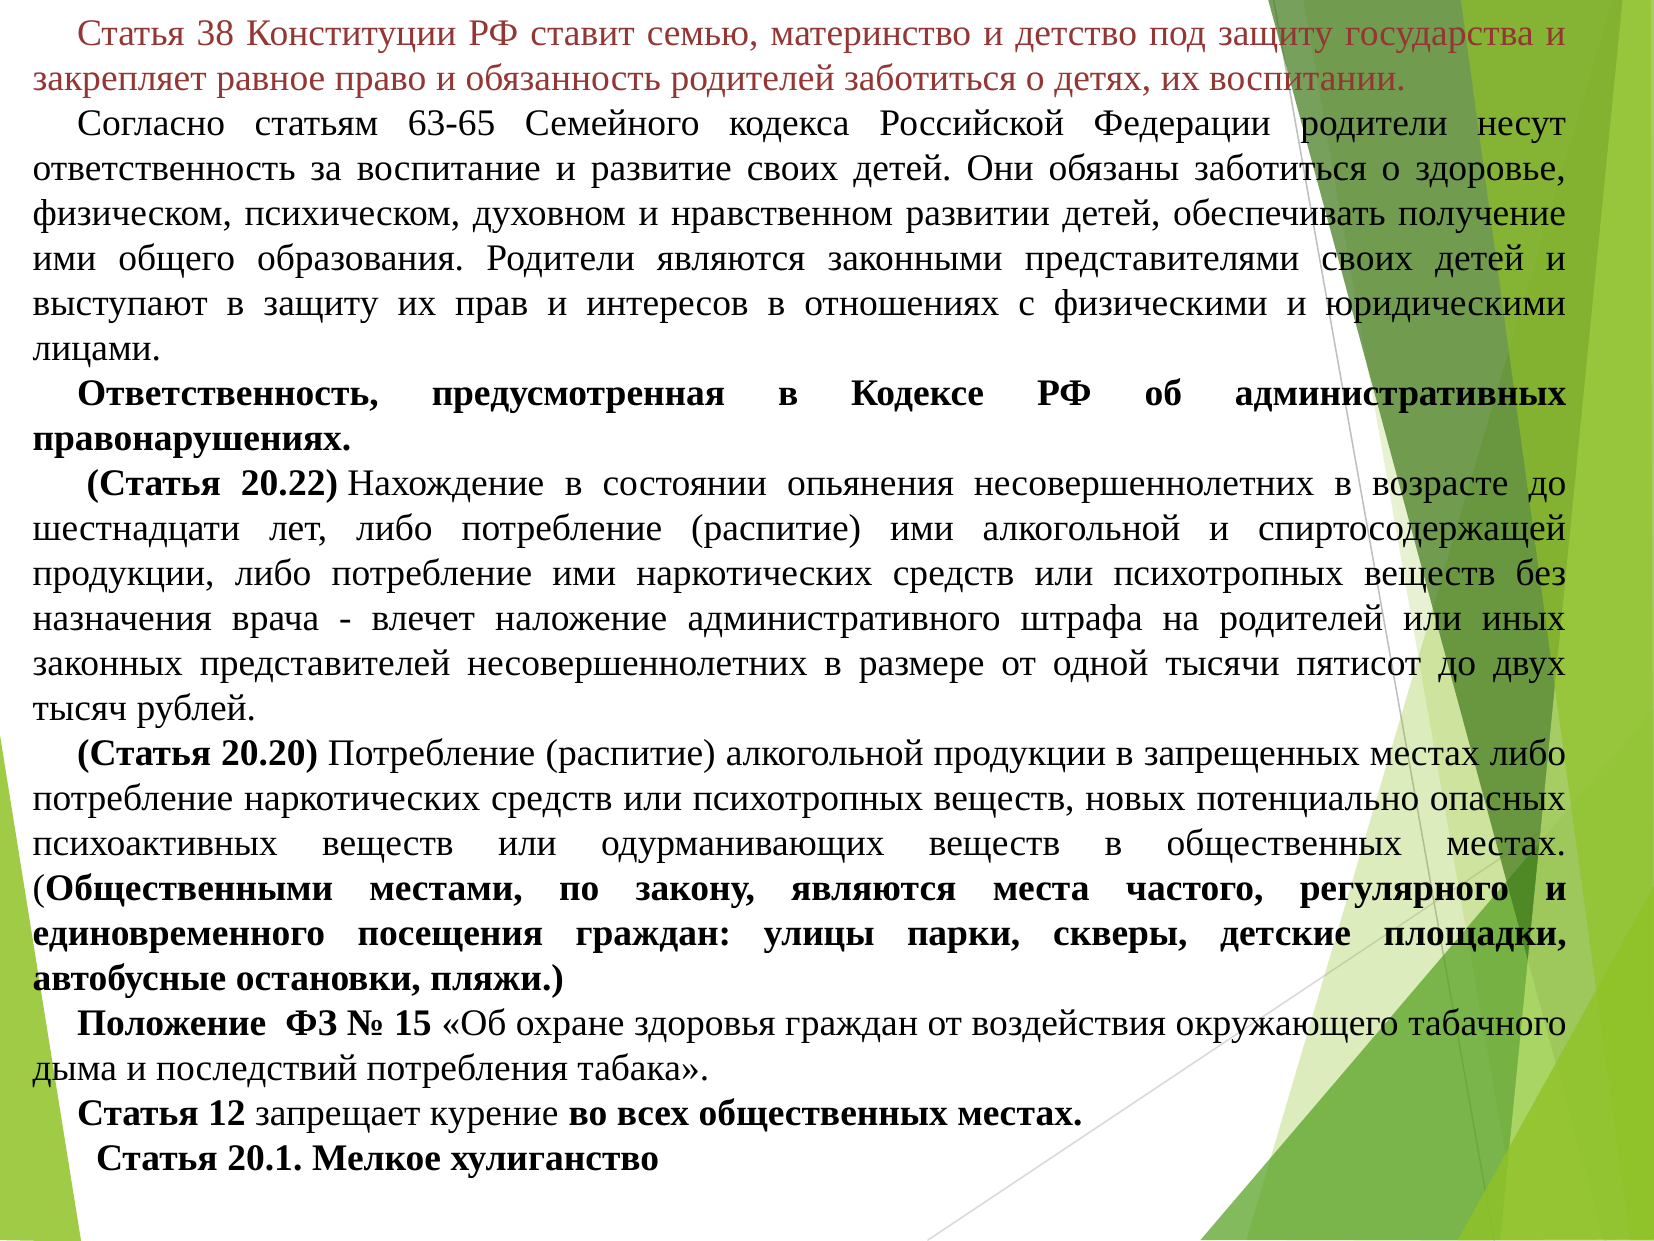

Статья 38 Конституции РФ ставит семью, материнство и детство под защиту государства и закрепляет равное право и обязанность родителей заботиться о детях, их воспитании.
Согласно статьям 63-65 Семейного кодекса Российской Федерации родители несут ответственность за воспитание и развитие своих детей. Они обязаны заботиться о здоровье, физическом, психическом, духовном и нравственном развитии детей, обеспечивать получение ими общего образования. Родители являются законными представителями своих детей и выступают в защиту их прав и интересов в отношениях с физическими и юридическими лицами.
Ответственность, предусмотренная в Кодексе РФ об административных правонарушениях.
 (Статья 20.22) Нахождение в состоянии опьянения несовершеннолетних в возрасте до шестнадцати лет, либо потребление (распитие) ими алкогольной и спиртосодержащей продукции, либо потребление ими наркотических средств или психотропных веществ без назначения врача - влечет наложение административного штрафа на родителей или иных законных представителей несовершеннолетних в размере от одной тысячи пятисот до двух тысяч рублей.
(Статья 20.20) Потребление (распитие) алкогольной продукции в запрещенных местах либо потребление наркотических средств или психотропных веществ, новых потенциально опасных психоактивных веществ или одурманивающих веществ в общественных местах. (Общественными местами, по закону, являются места частого, регулярного и единовременного посещения граждан: улицы парки, скверы, детские площадки, автобусные остановки, пляжи.)
Положение  ФЗ № 15 «Об охране здоровья граждан от воздействия окружающего табачного дыма и последствий потребления табака».
Статья 12 запрещает курение во всех общественных местах.
  Статья 20.1. Мелкое хулиганство